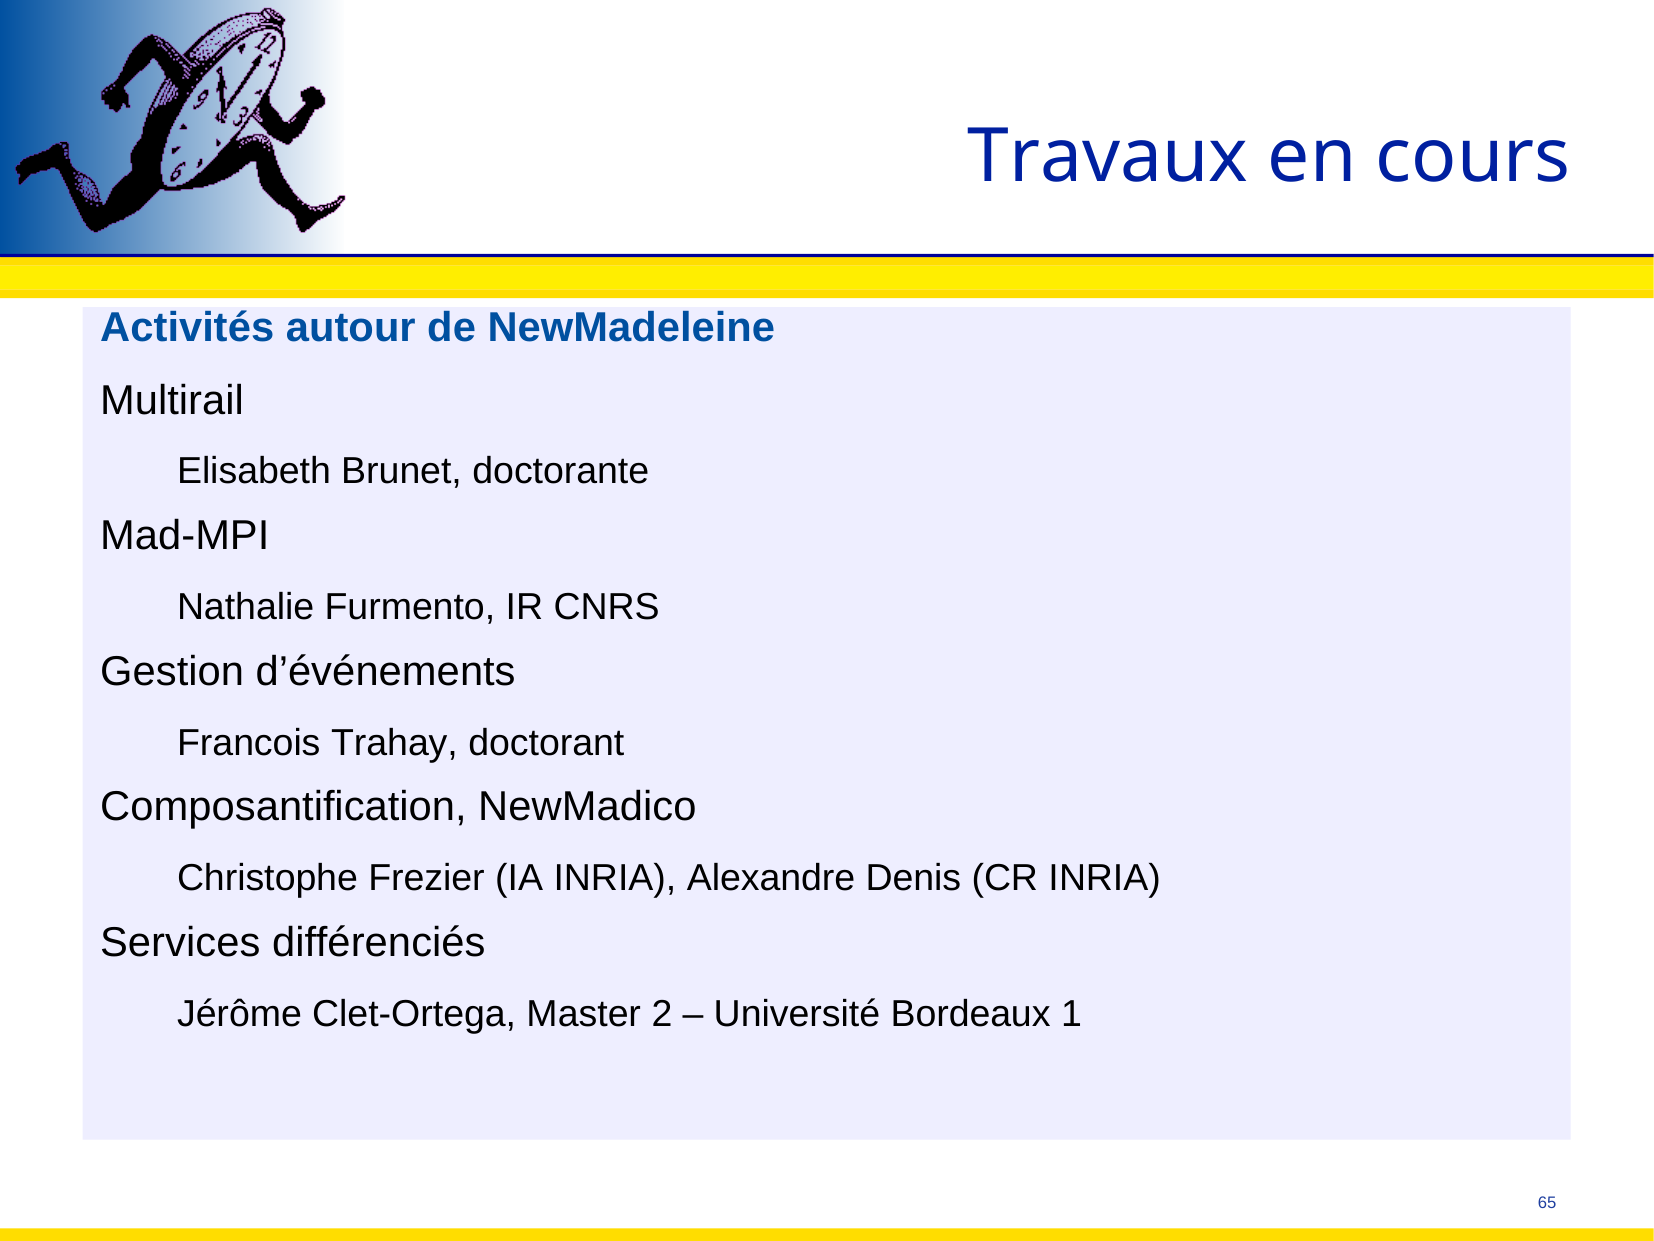

# Travaux en cours
Activités autour de NewMadeleine
Multirail
Elisabeth Brunet, doctorante
Mad-MPI
Nathalie Furmento, IR CNRS
Gestion d’événements
Francois Trahay, doctorant
Composantification, NewMadico
Christophe Frezier (IA INRIA), Alexandre Denis (CR INRIA)
Services différenciés
Jérôme Clet-Ortega, Master 2 – Université Bordeaux 1